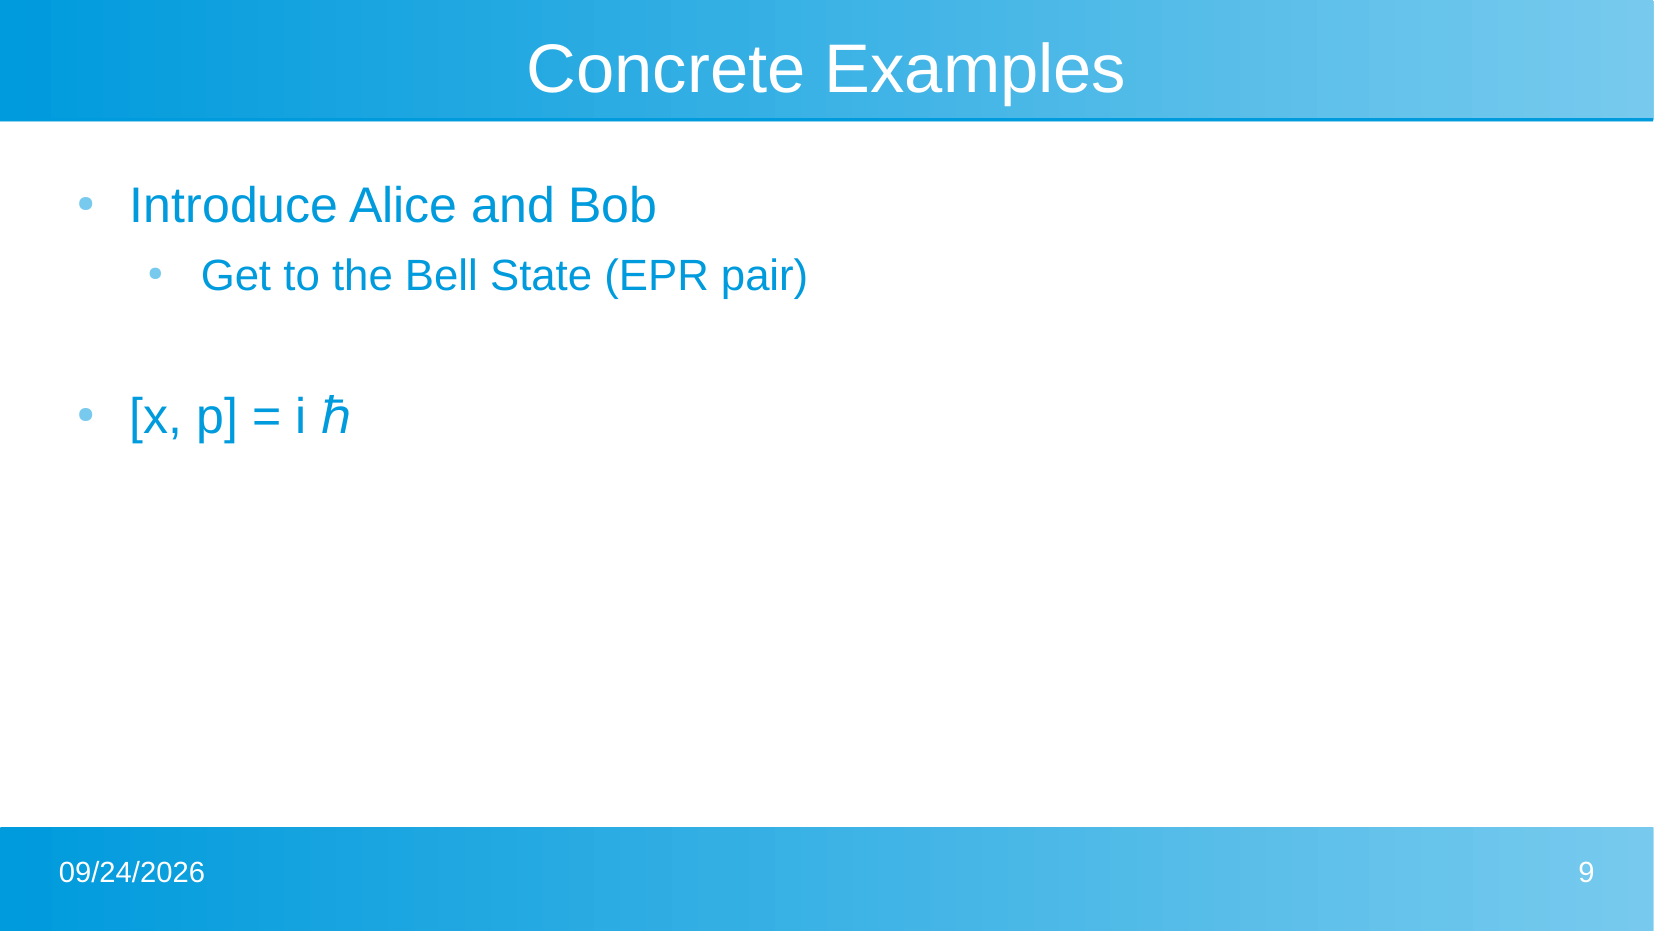

# Concrete Examples
Introduce Alice and Bob
Get to the Bell State (EPR pair)
[x, p] = i ℏ
9